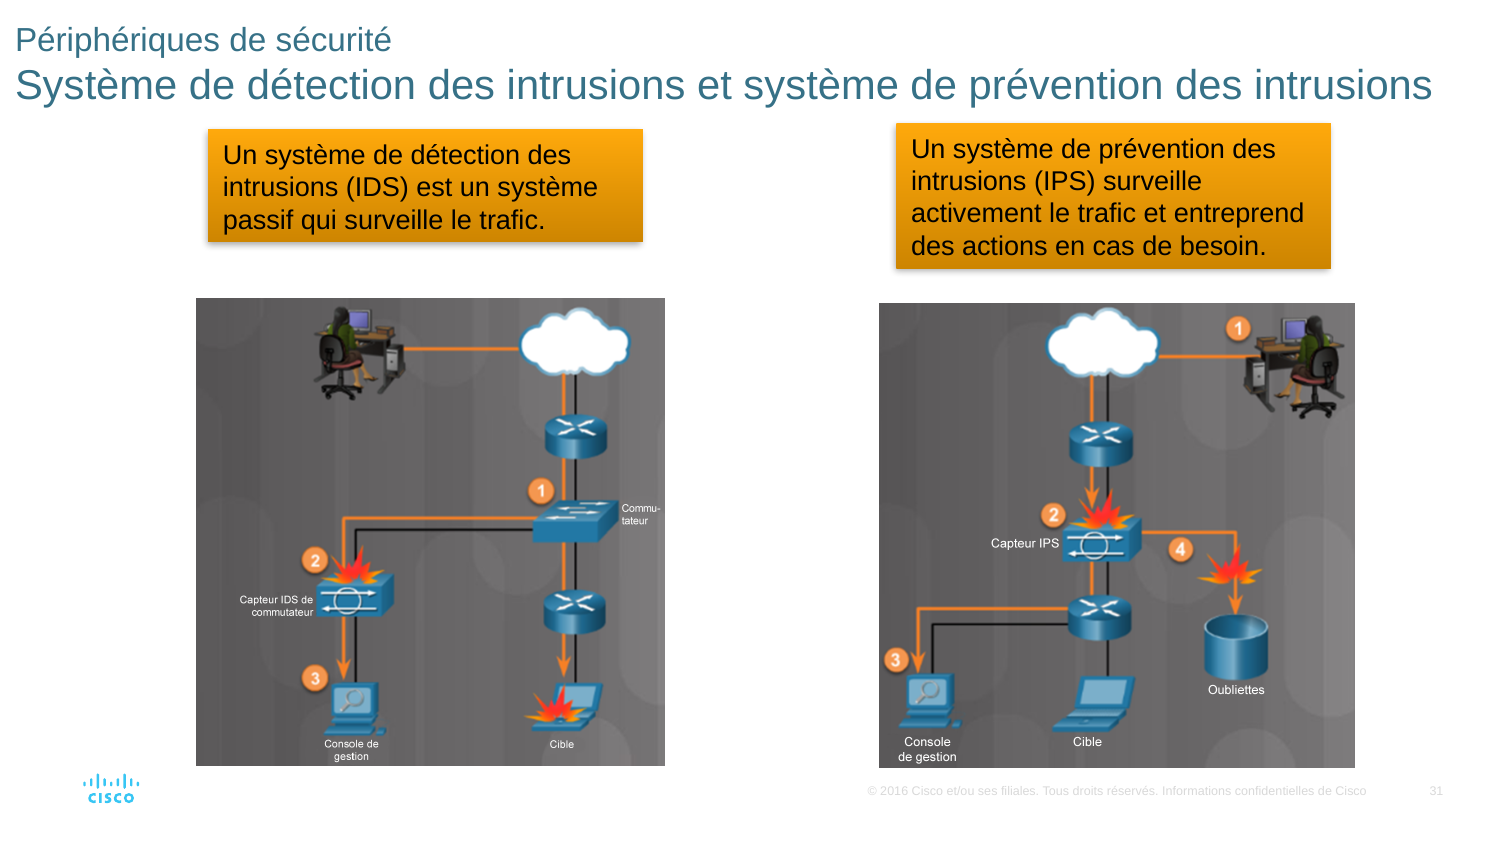

# Périphériques de sécurité Système de détection des intrusions et système de prévention des intrusions
Un système de prévention des intrusions (IPS) surveille activement le trafic et entreprend des actions en cas de besoin.
Un système de détection des intrusions (IDS) est un système passif qui surveille le trafic.